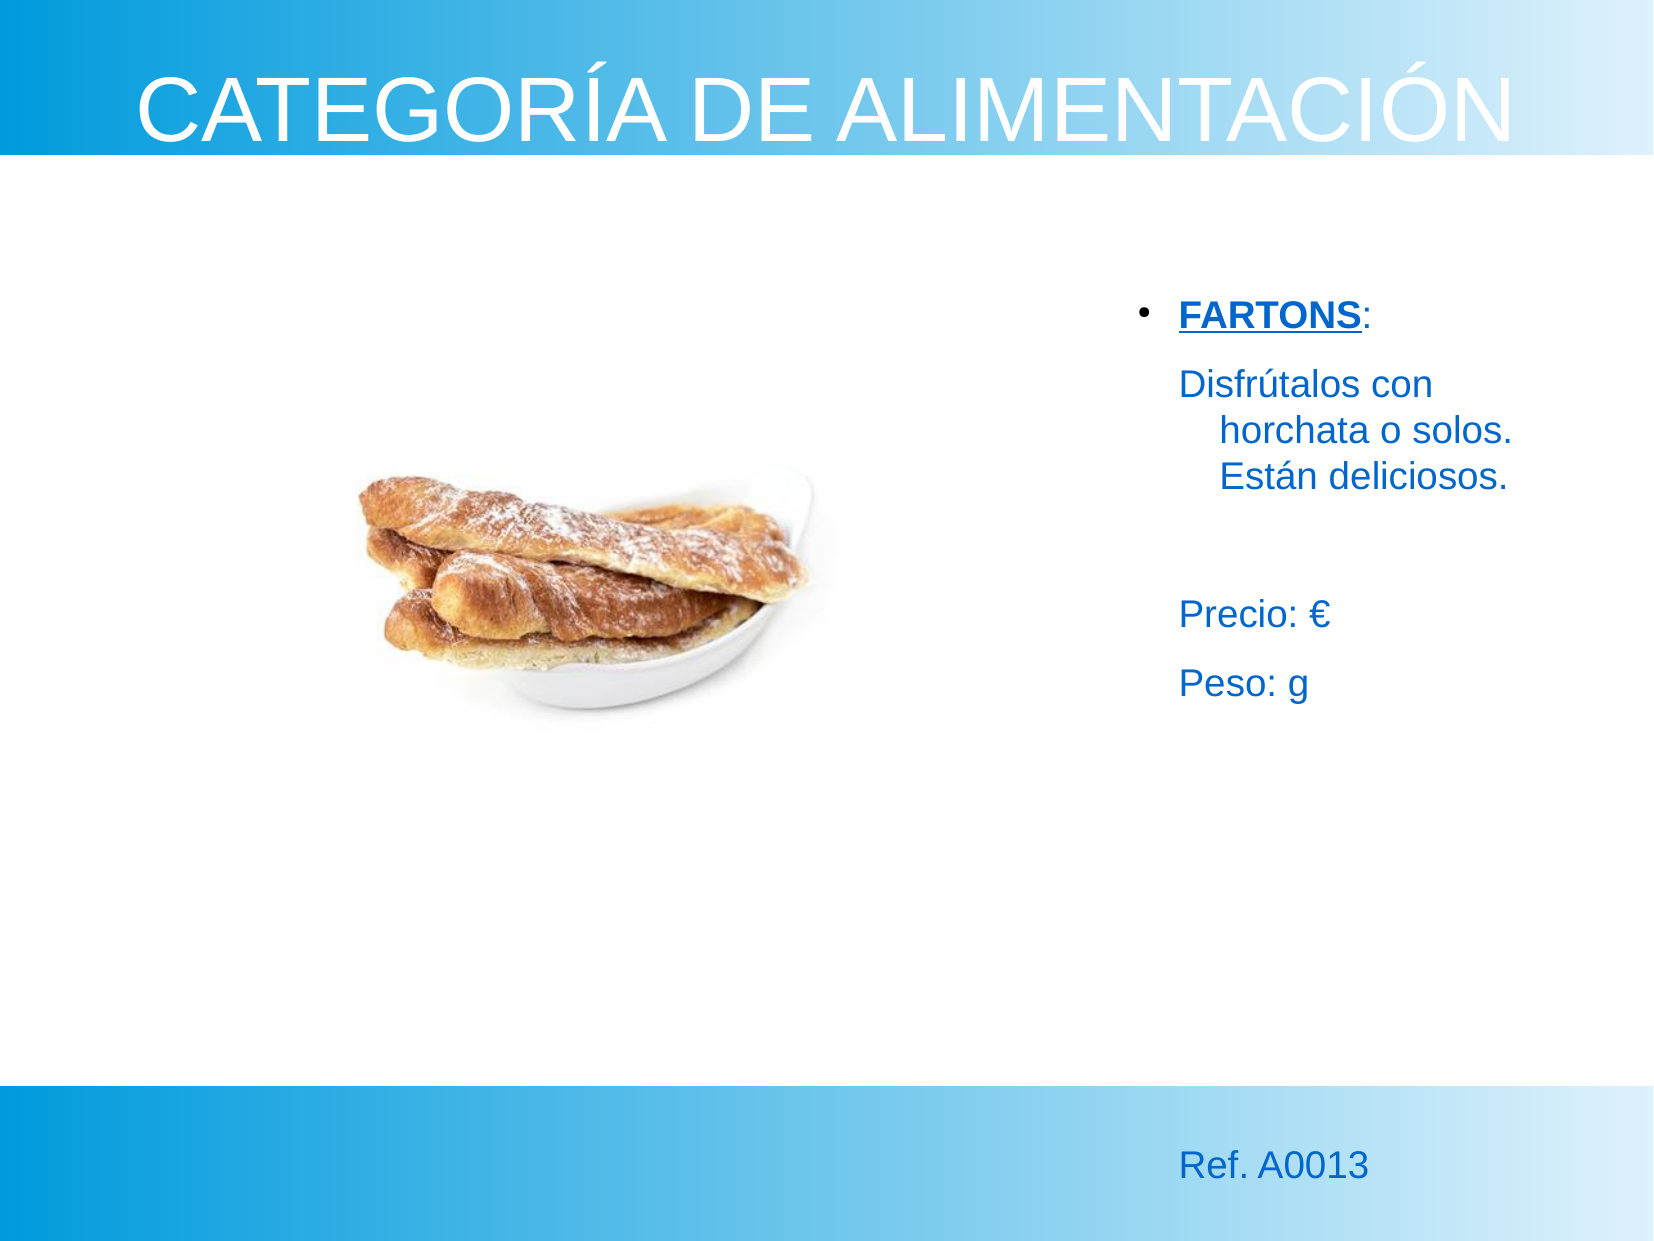

# CATEGORÍA DE ALIMENTACIÓN
FARTONS:
Disfrútalos con horchata o solos. Están deliciosos.
Precio: €
Peso: g
Ref. A0013